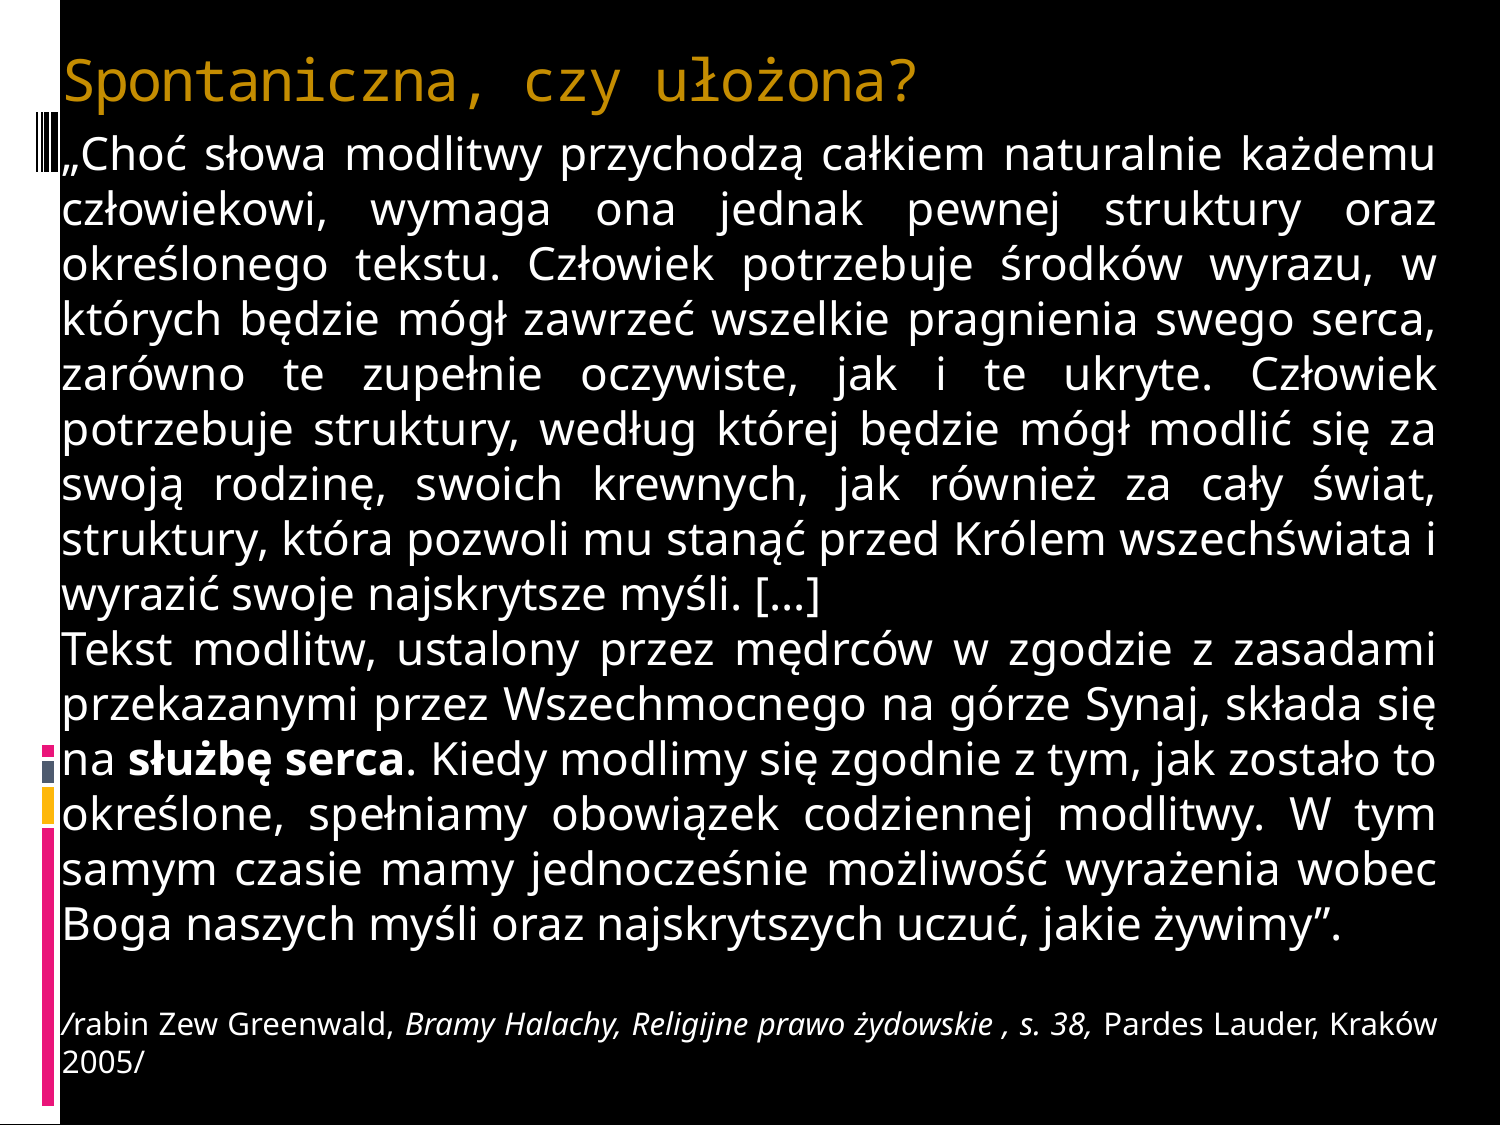

# Spontaniczna, czy ułożona?
„Choć słowa modlitwy przychodzą całkiem naturalnie każdemu człowiekowi, wymaga ona jednak pewnej struktury oraz określonego tekstu. Człowiek potrzebuje środków wyrazu, w których będzie mógł zawrzeć wszelkie pragnienia swego serca, zarówno te zupełnie oczywiste, jak i te ukryte. Człowiek potrzebuje struktury, według której będzie mógł modlić się za swoją rodzinę, swoich krewnych, jak również za cały świat, struktury, która pozwoli mu stanąć przed Królem wszechświata i wyrazić swoje najskrytsze myśli. […]
Tekst modlitw, ustalony przez mędrców w zgodzie z zasadami przekazanymi przez Wszechmocnego na górze Synaj, składa się na służbę serca. Kiedy modlimy się zgodnie z tym, jak zostało to określone, spełniamy obowiązek codziennej modlitwy. W tym samym czasie mamy jednocześnie możliwość wyrażenia wobec Boga naszych myśli oraz najskrytszych uczuć, jakie żywimy”.
/rabin Zew Greenwald, Bramy Halachy, Religijne prawo żydowskie , s. 38, Pardes Lauder, Kraków 2005/